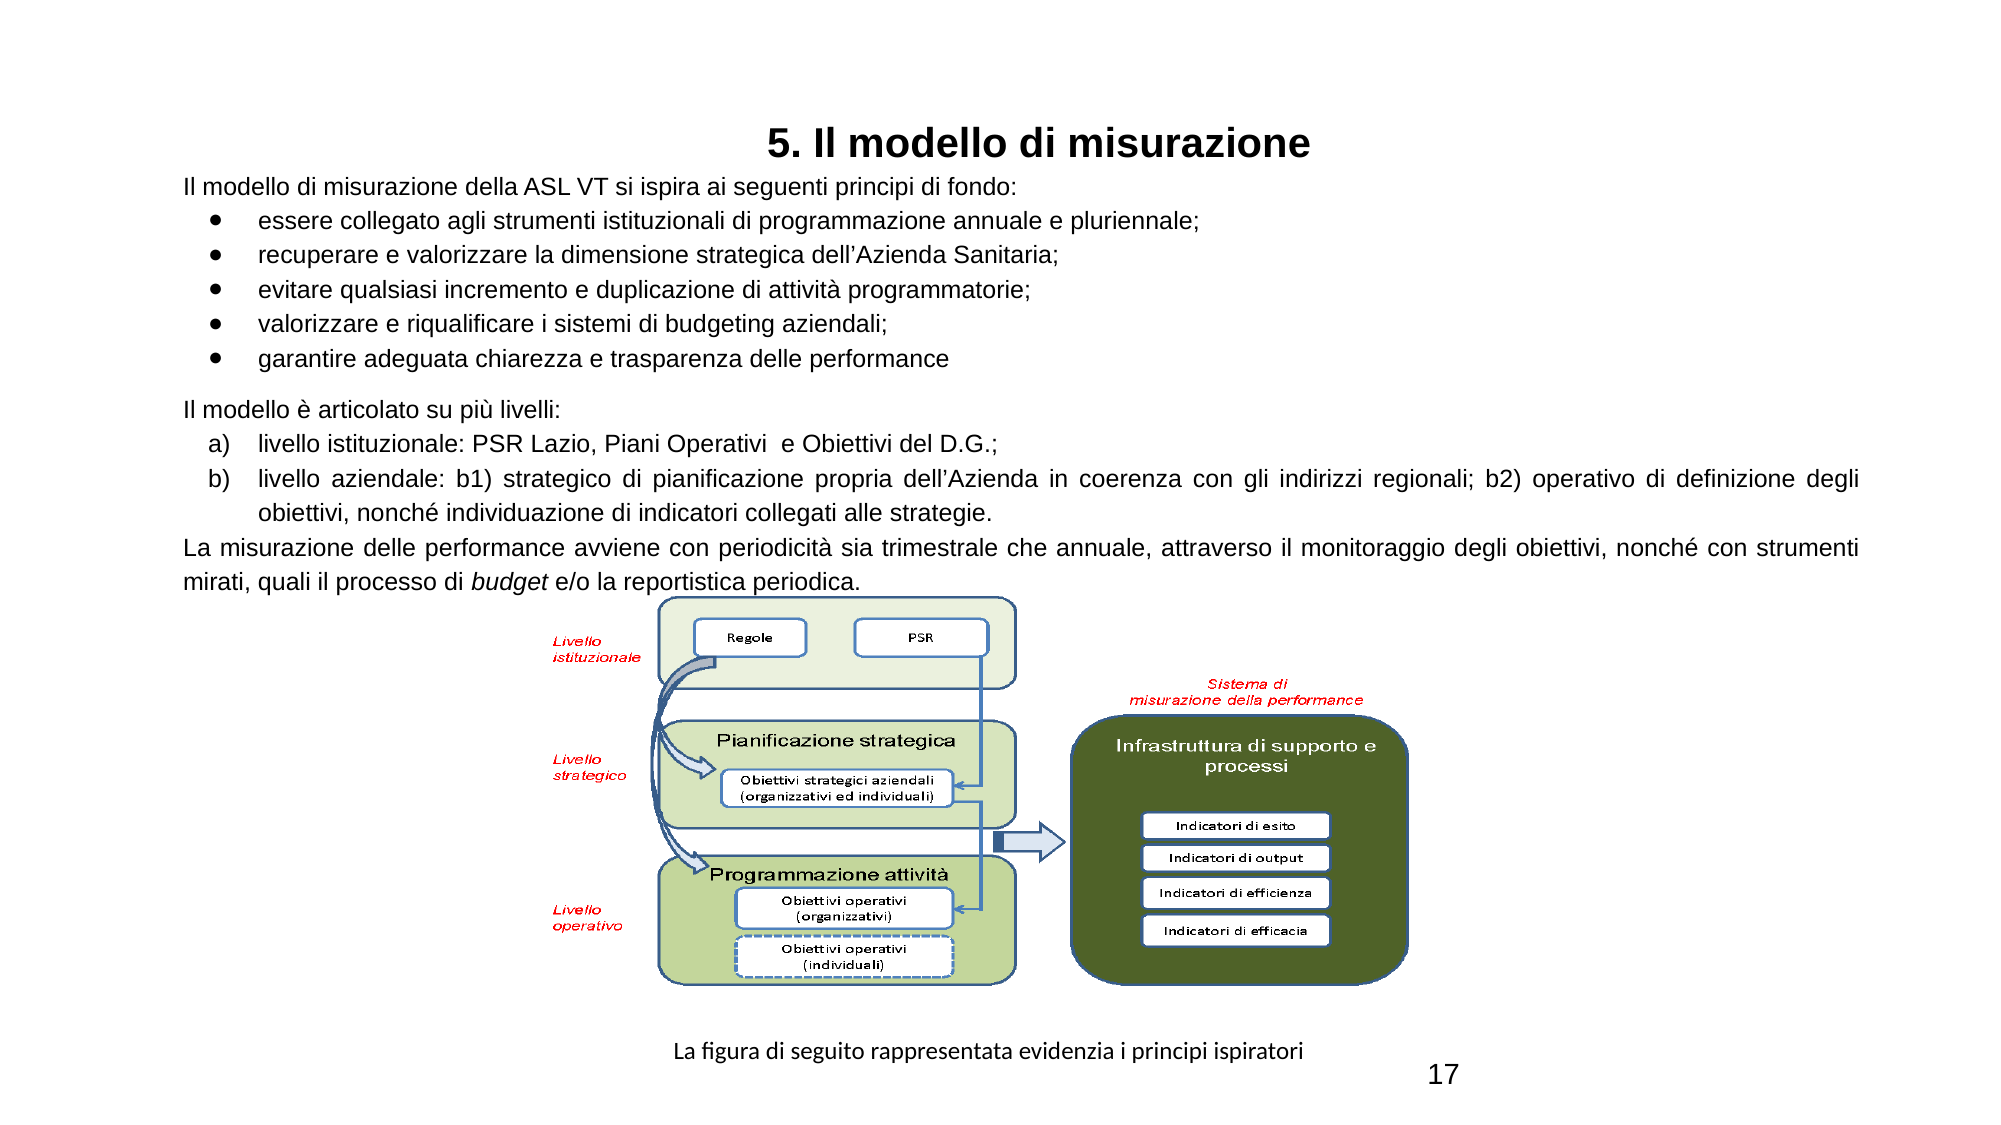

5. Il modello di misurazione
Il modello di misurazione della ASL VT si ispira ai seguenti principi di fondo:
essere collegato agli strumenti istituzionali di programmazione annuale e pluriennale;
recuperare e valorizzare la dimensione strategica dell’Azienda Sanitaria;
evitare qualsiasi incremento e duplicazione di attività programmatorie;
valorizzare e riqualificare i sistemi di budgeting aziendali;
garantire adeguata chiarezza e trasparenza delle performance
Il modello è articolato su più livelli:
livello istituzionale: PSR Lazio, Piani Operativi e Obiettivi del D.G.;
livello aziendale: b1) strategico di pianificazione propria dell’Azienda in coerenza con gli indirizzi regionali; b2) operativo di definizione degli obiettivi, nonché individuazione di indicatori collegati alle strategie.
La misurazione delle performance avviene con periodicità sia trimestrale che annuale, attraverso il monitoraggio degli obiettivi, nonché con strumenti mirati, quali il processo di budget e/o la reportistica periodica.
La figura di seguito rappresentata evidenzia i principi ispiratori